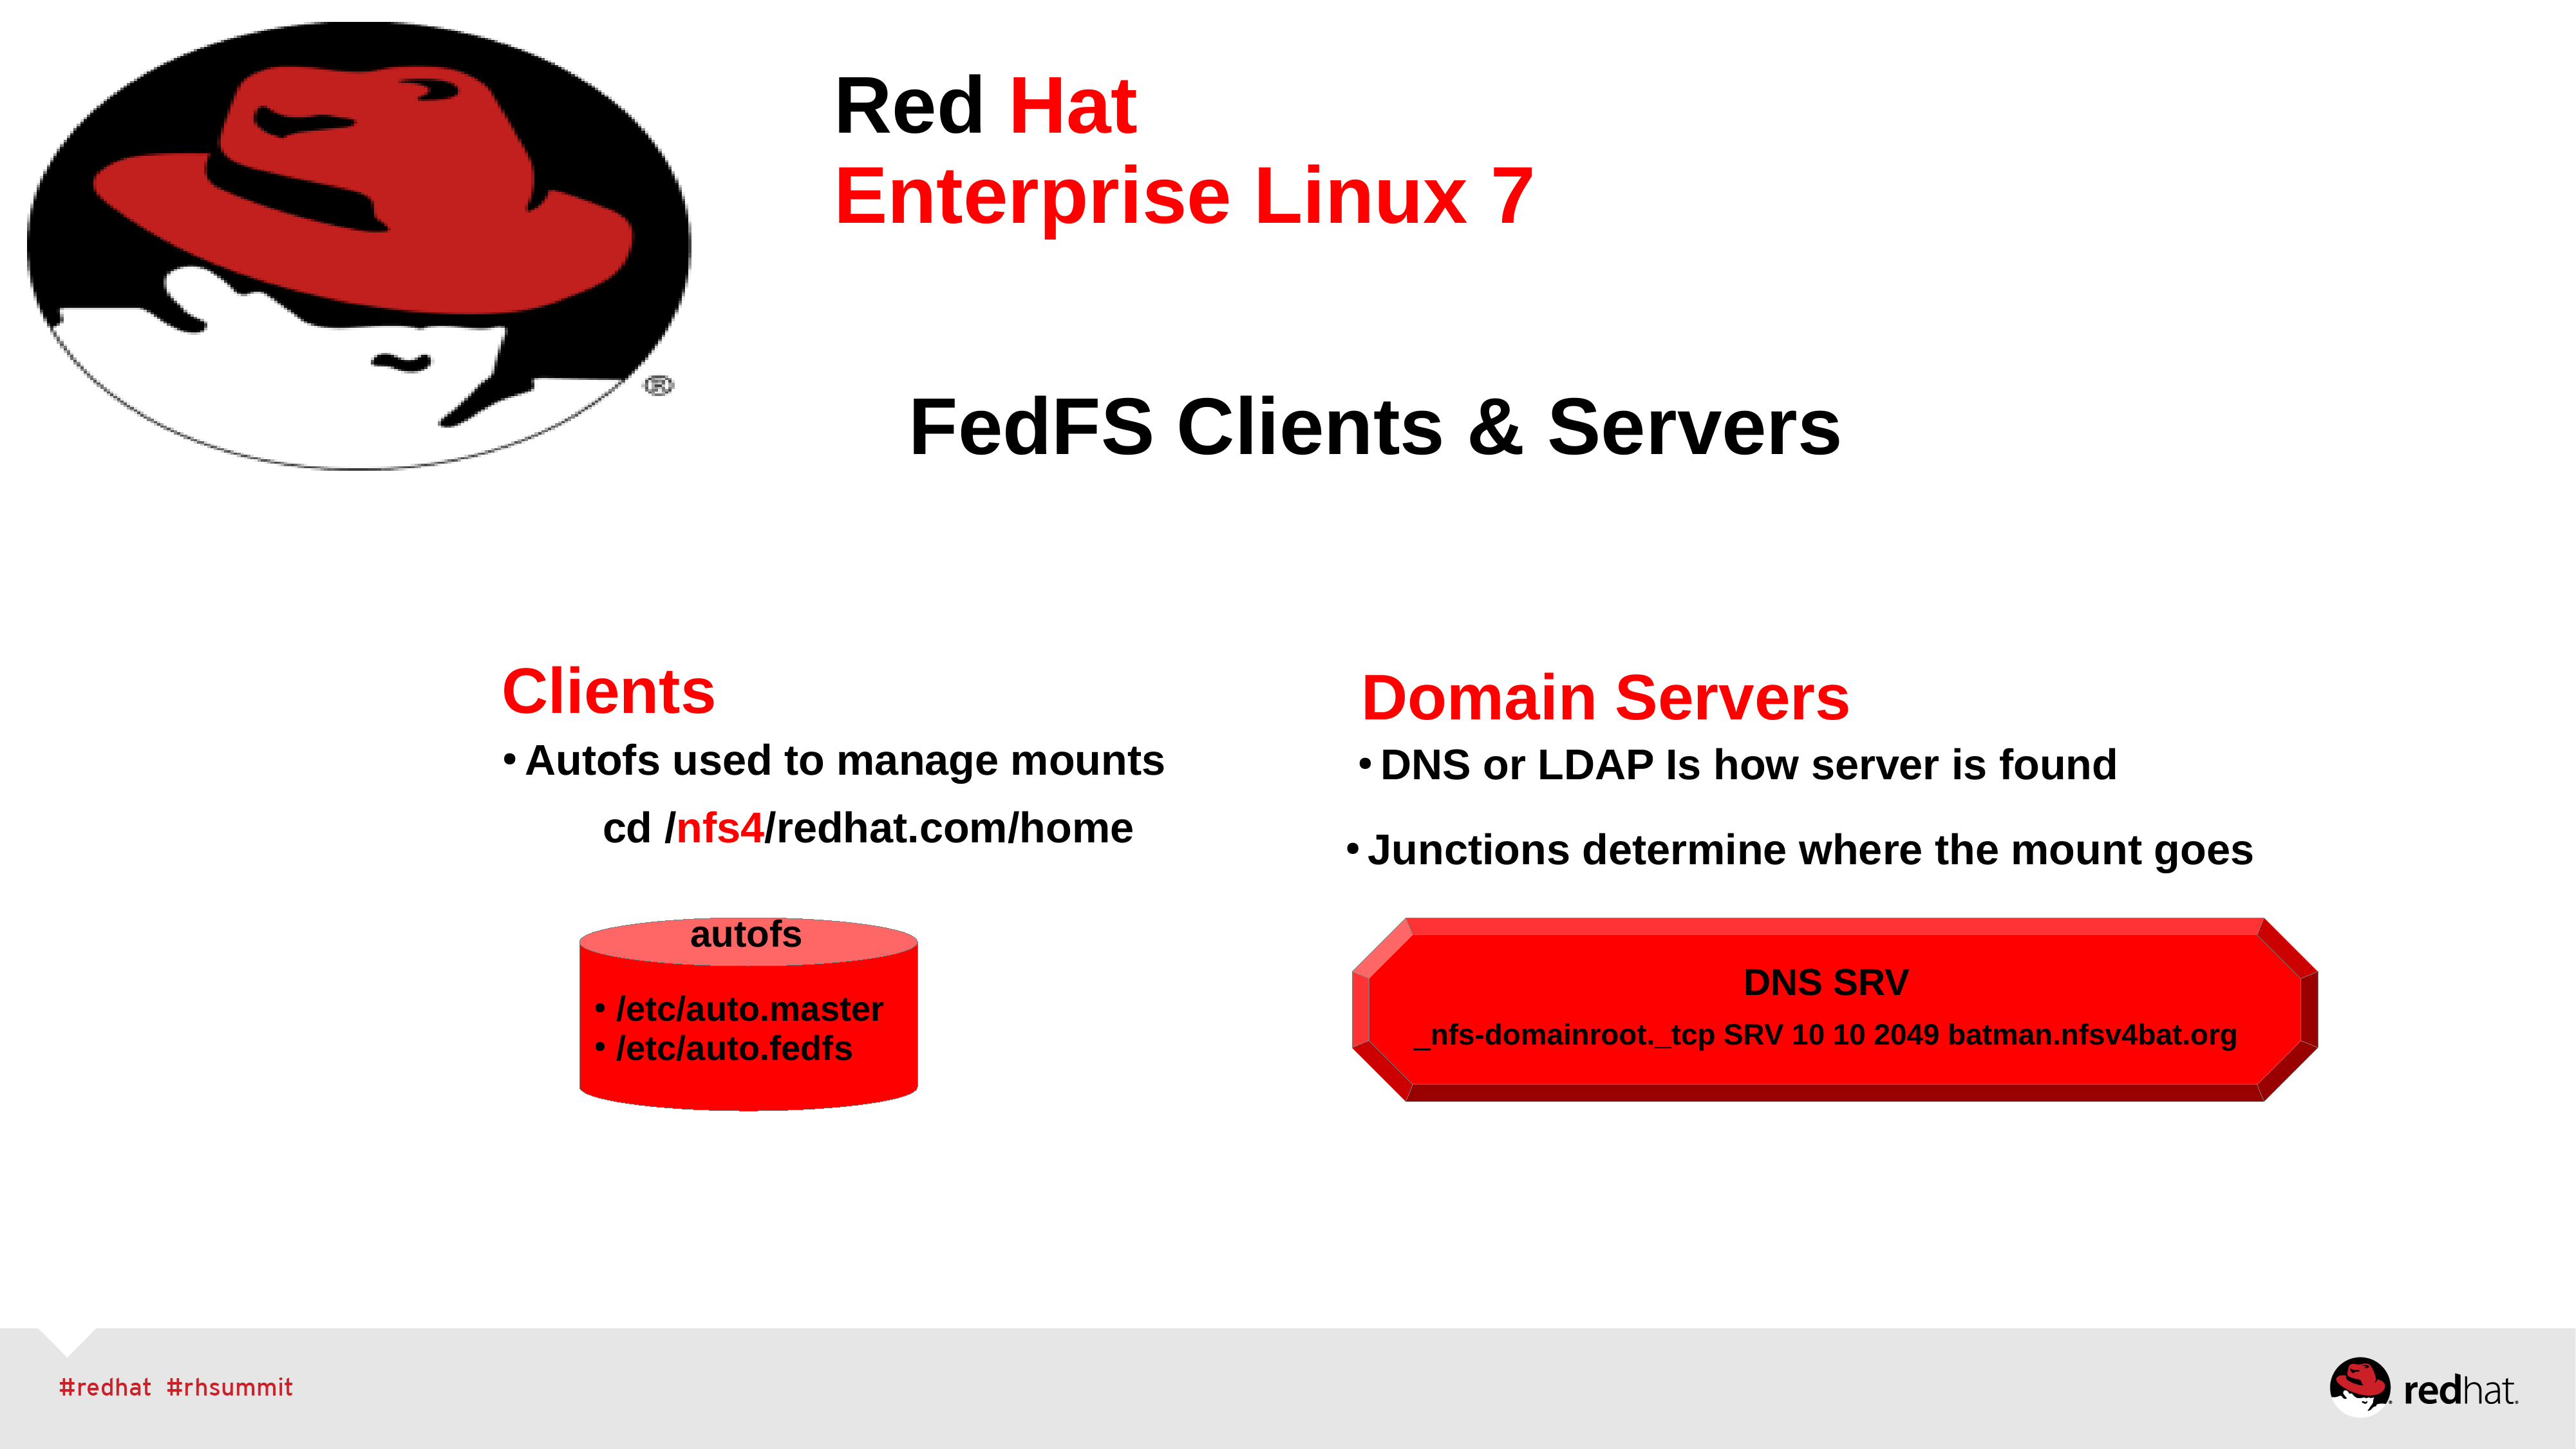

Red Hat
Enterprise Linux 7
FedFS Clients & Servers
Clients
Domain Servers
Autofs used to manage mounts
cd /nfs4/redhat.com/home
DNS or LDAP Is how server is found
Junctions determine where the mount goes
autofs
/etc/auto.master
/etc/auto.fedfs
DNS SRV
_nfs-domainroot._tcp SRV 10 10 2049 batman.nfsv4bat.org